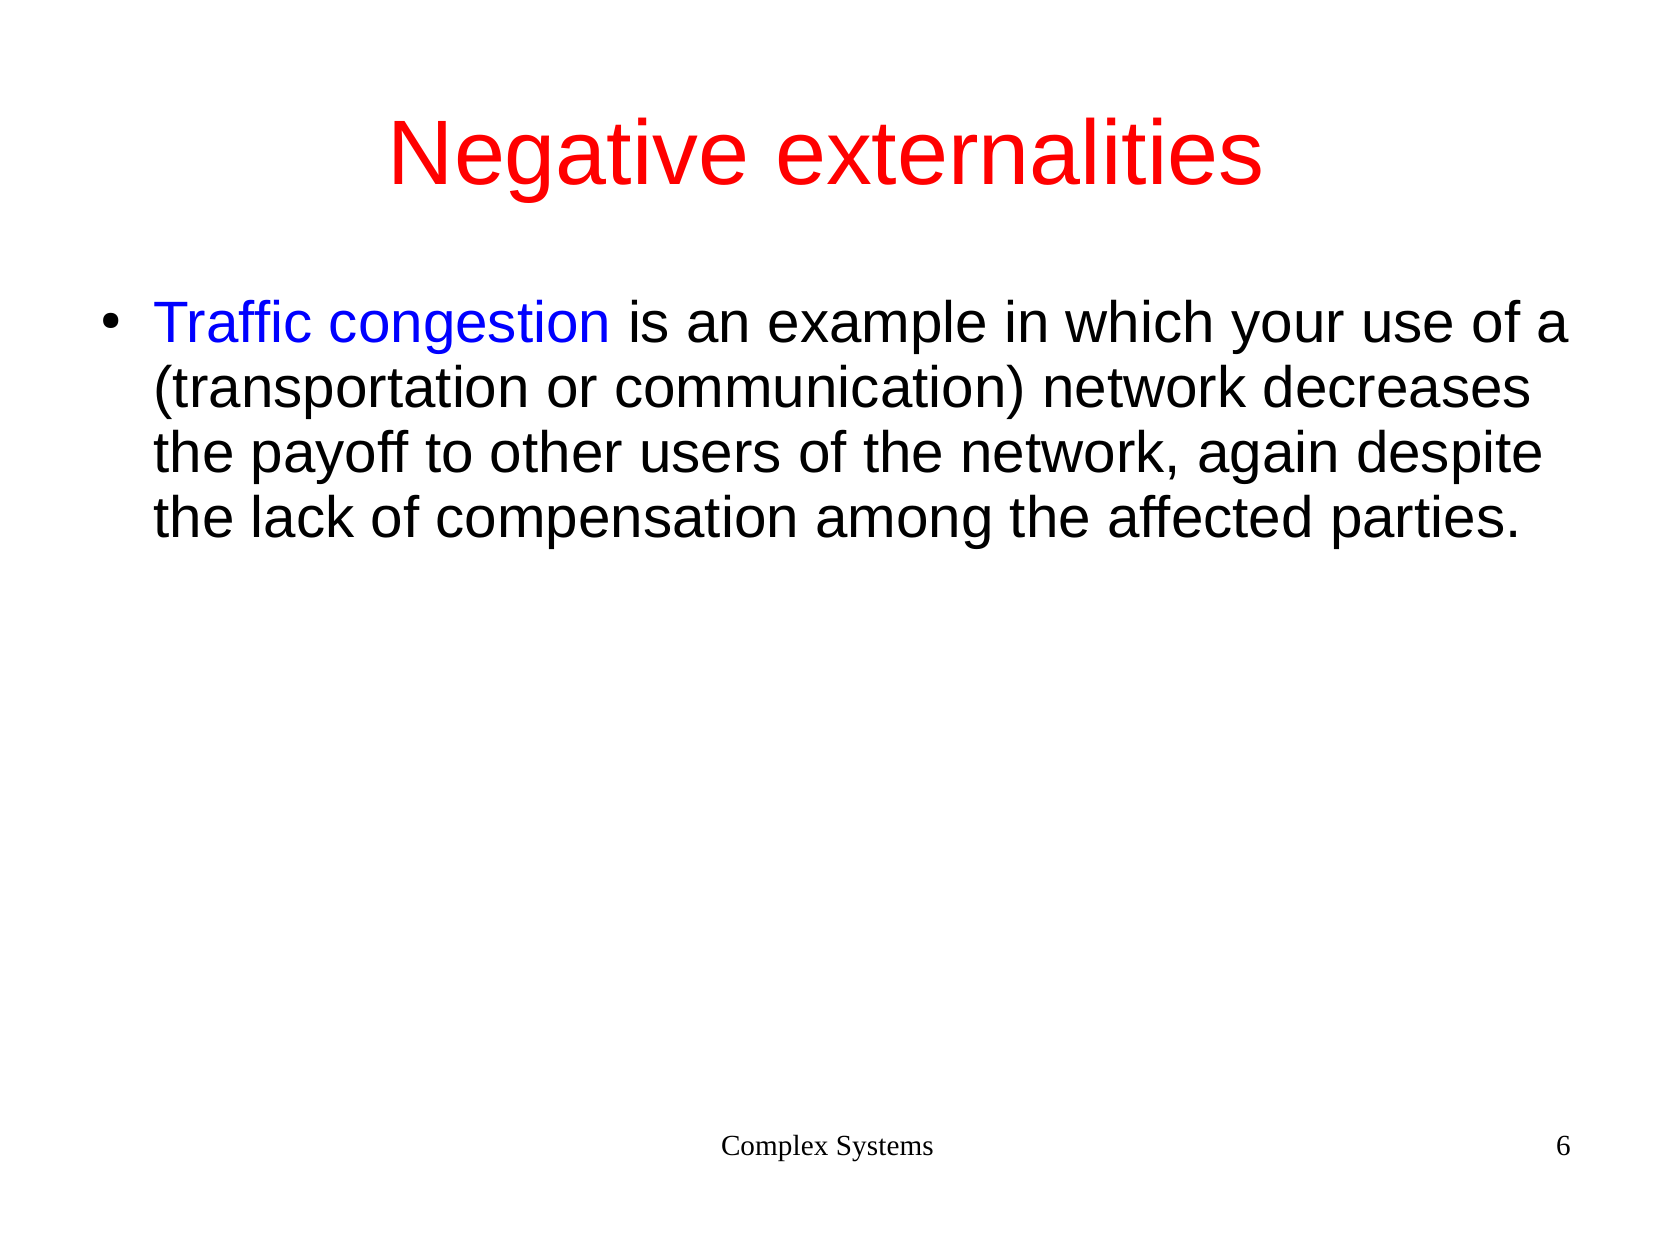

# Negative externalities
Traffic congestion is an example in which your use of a (transportation or communication) network decreases the payoff to other users of the network, again despite the lack of compensation among the affected parties.
Complex Systems
6